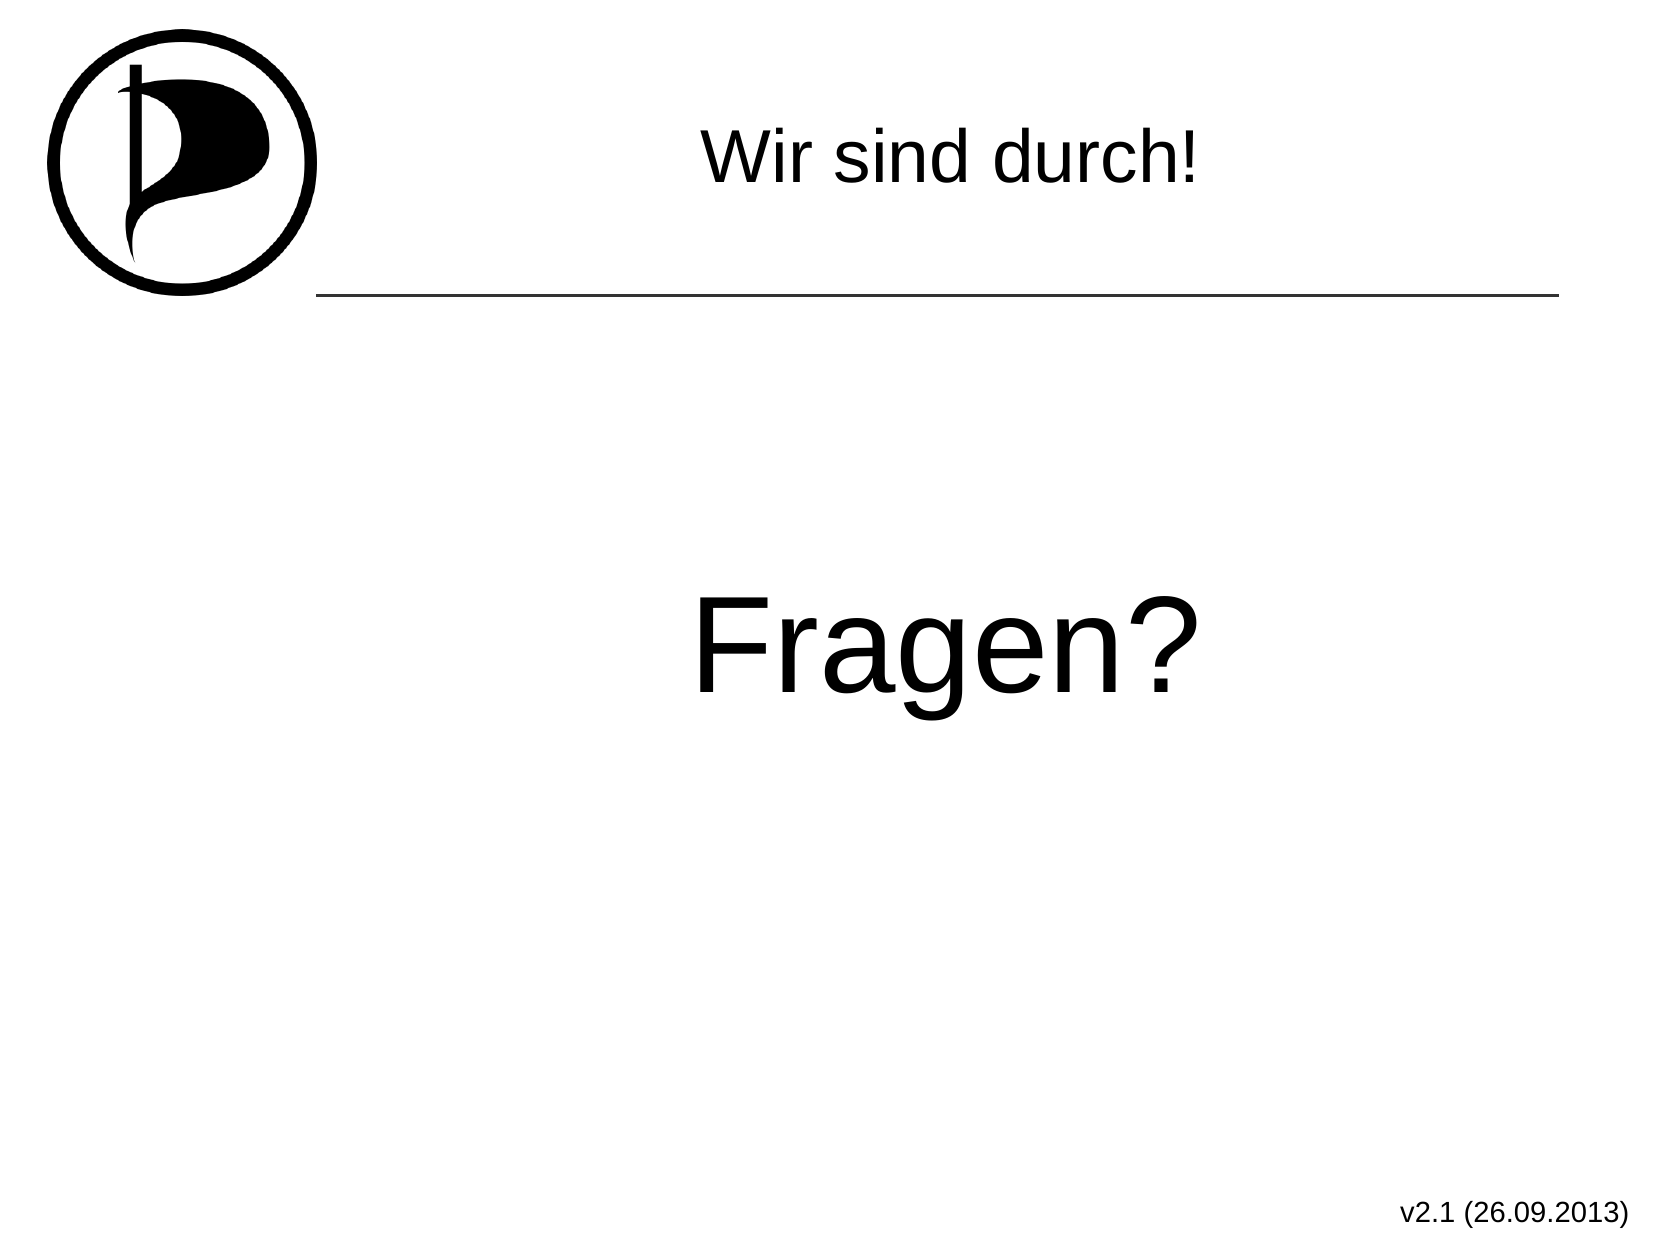

# Wir sind durch!
Fragen?
v2.1 (26.09.2013)